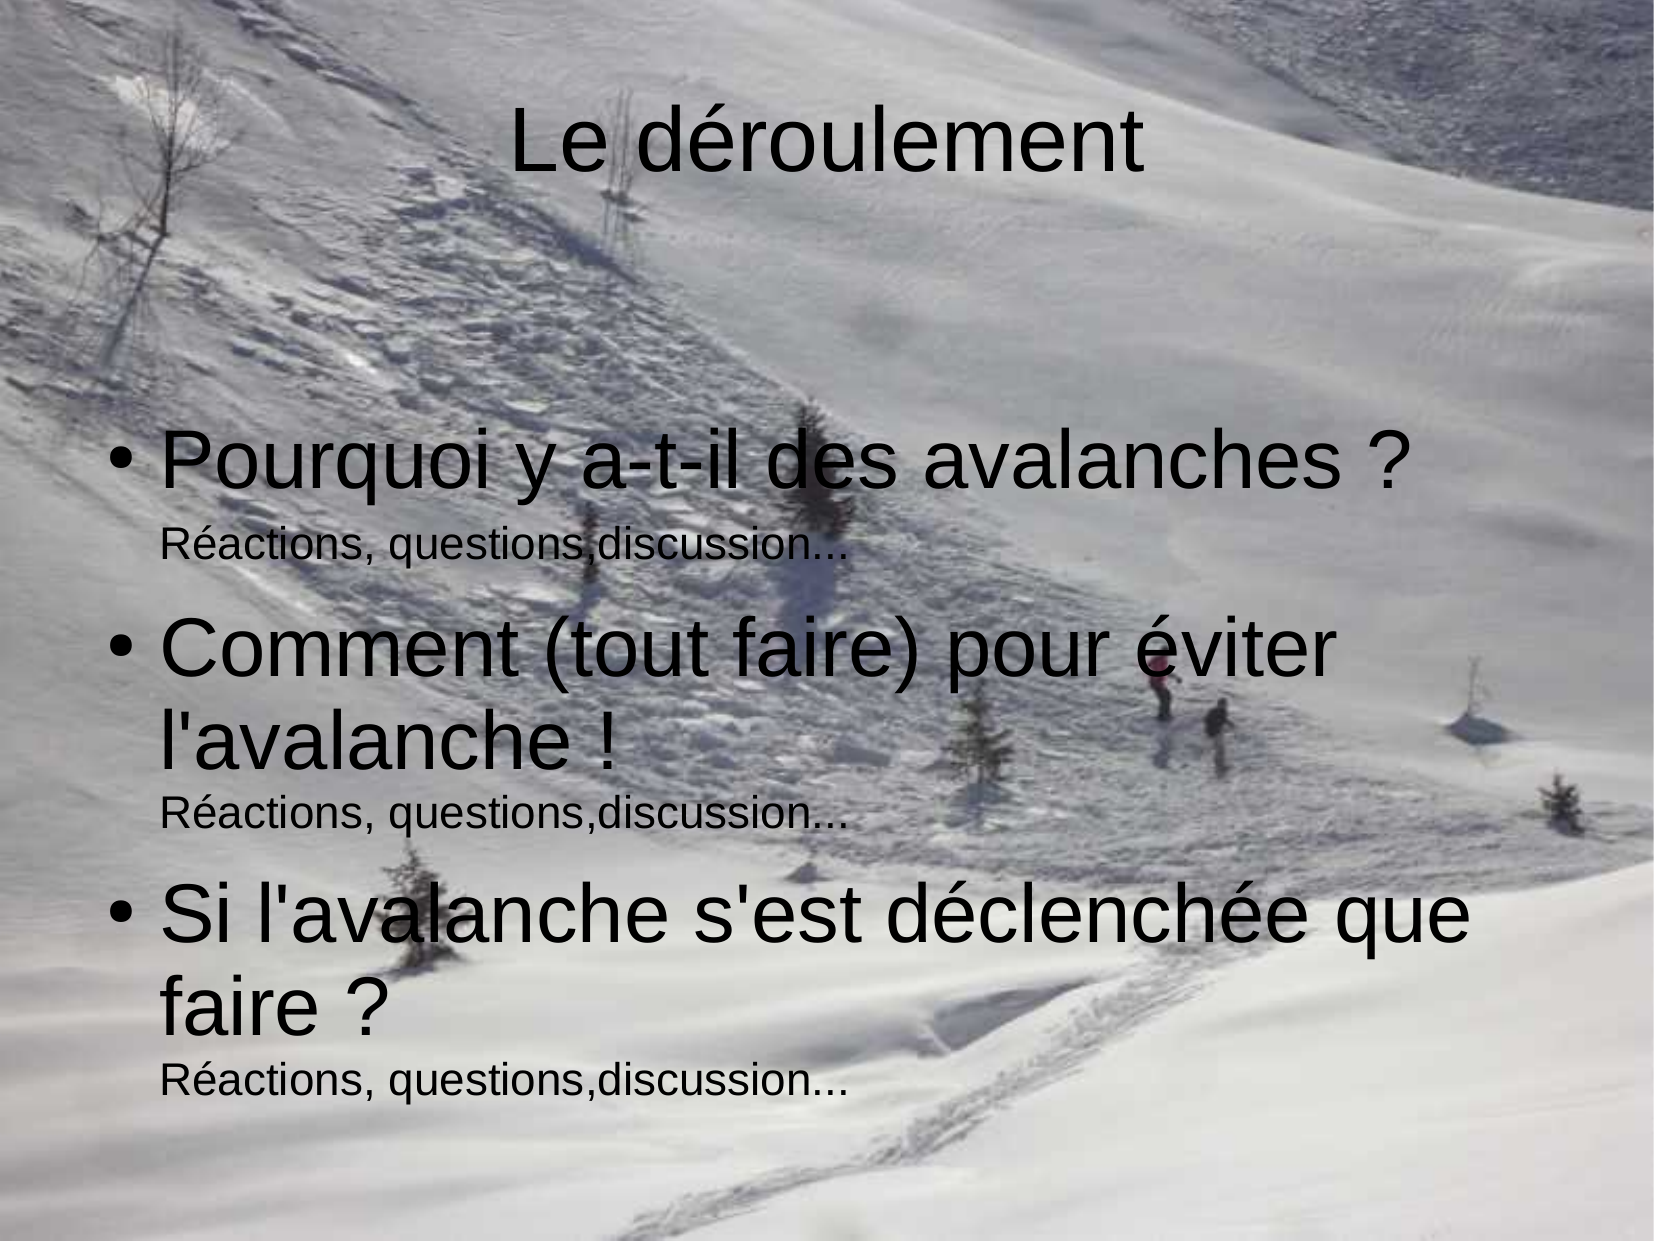

# Le déroulement
Pourquoi y a-t-il des avalanches ?
Réactions, questions,discussion...
Comment (tout faire) pour éviter l'avalanche !
Réactions, questions,discussion...
Si l'avalanche s'est déclenchée que faire ?
Réactions, questions,discussion...